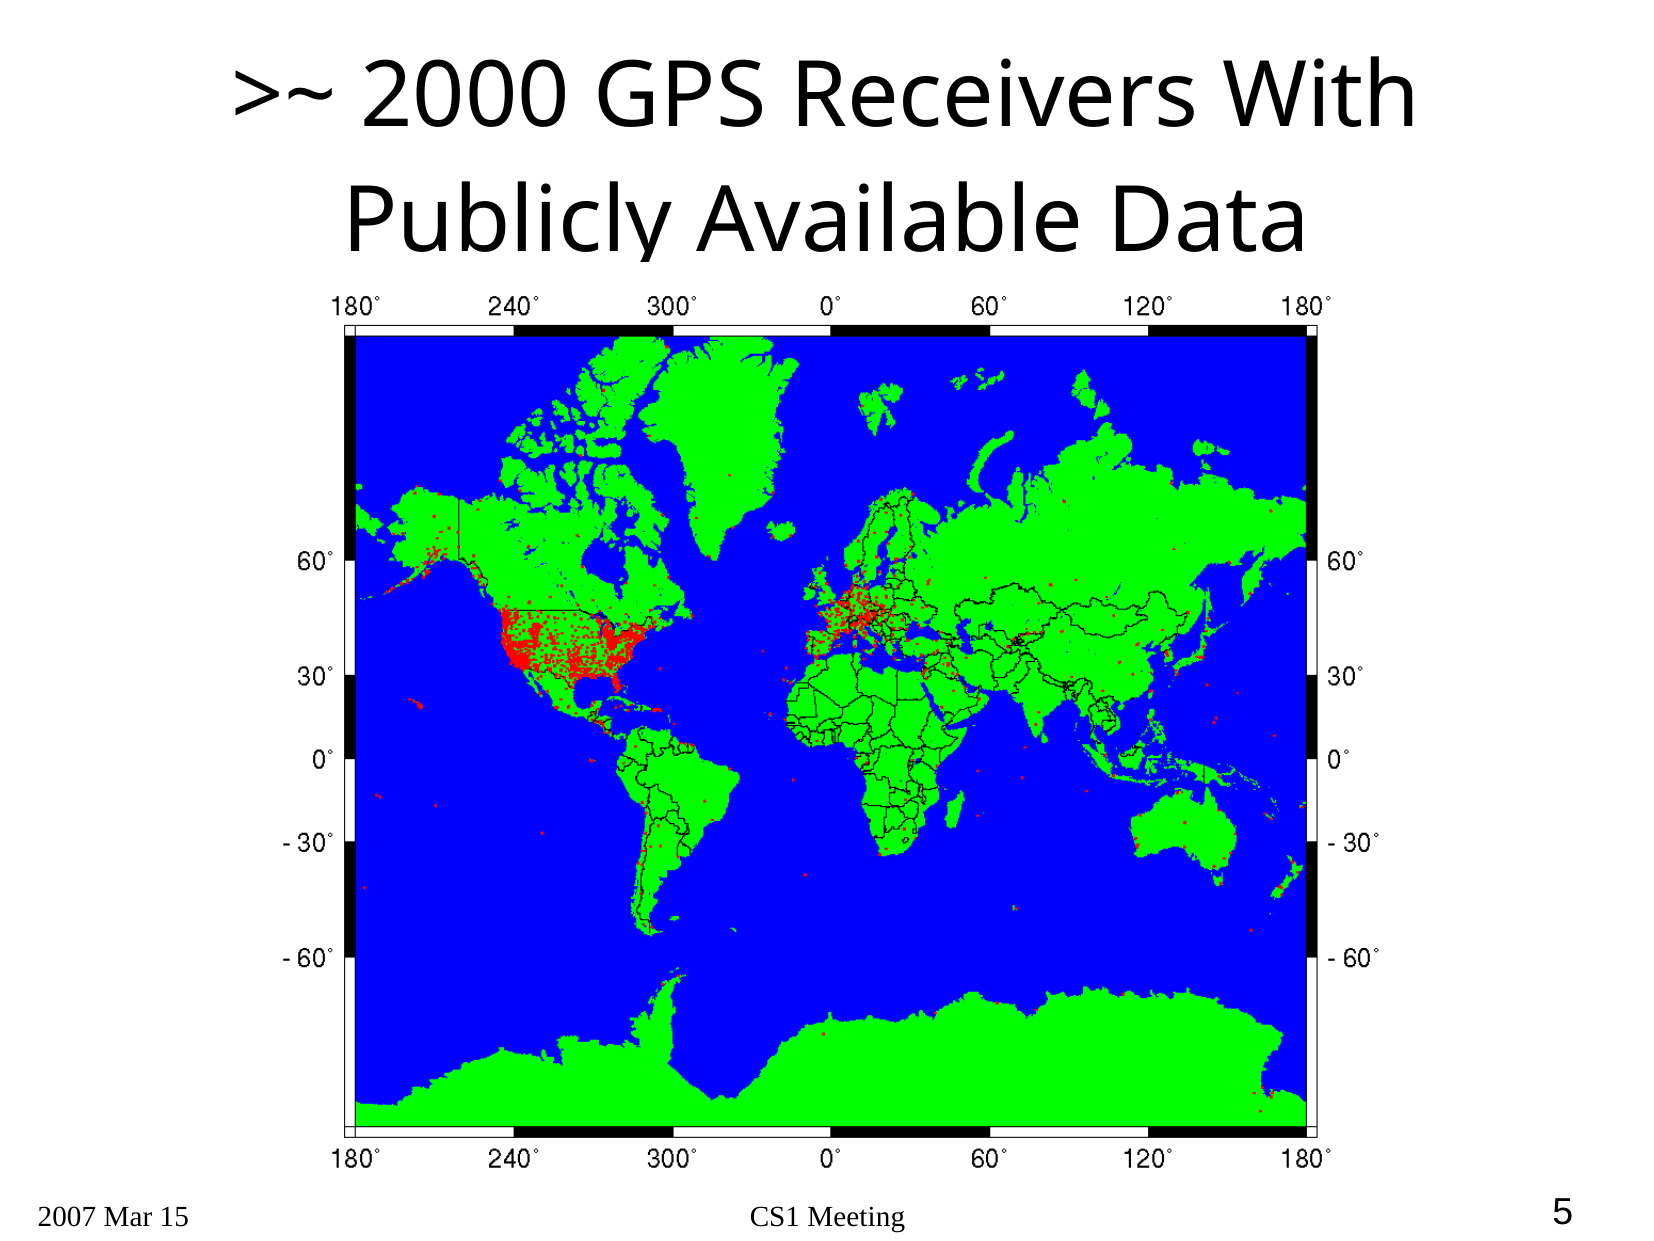

# >~ 2000 GPS Receivers With Publicly Available Data